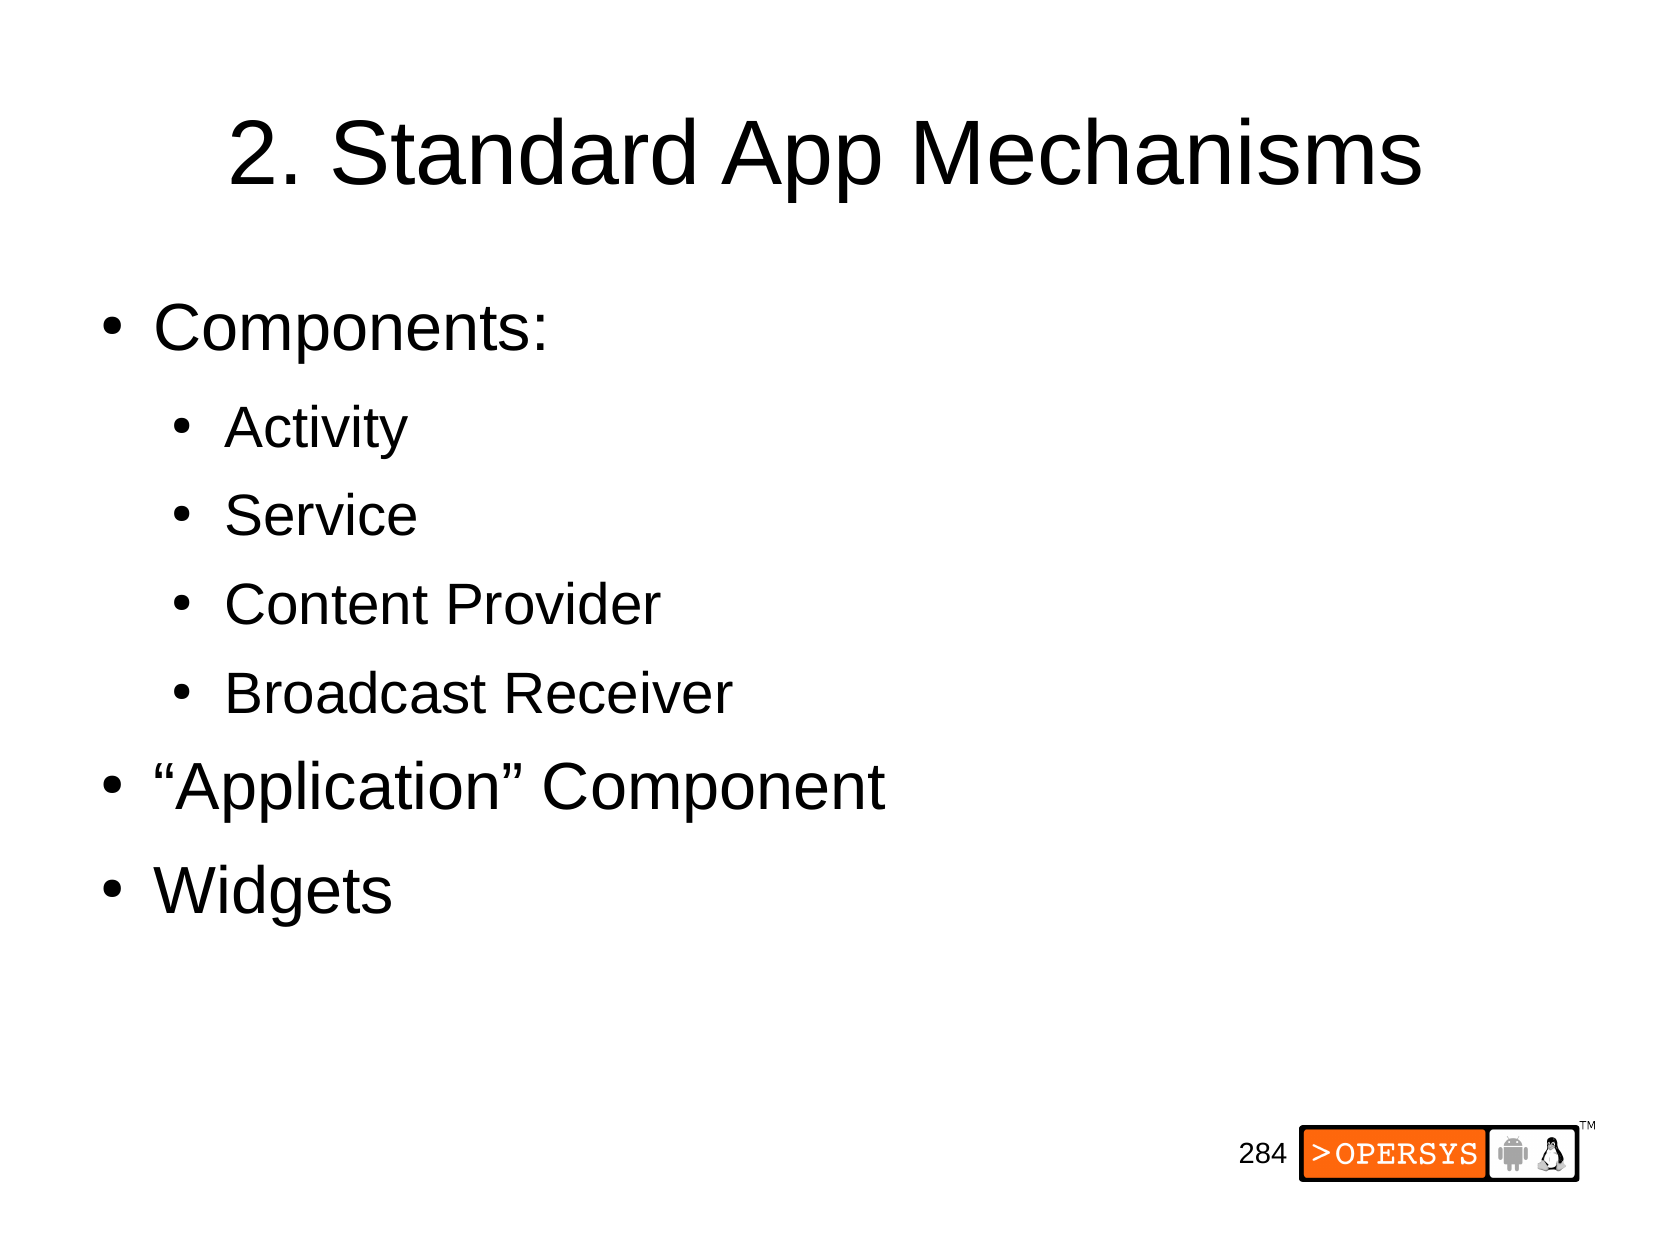

# 2. Standard App Mechanisms
Components:
Activity
Service
Content Provider
Broadcast Receiver
“Application” Component
Widgets